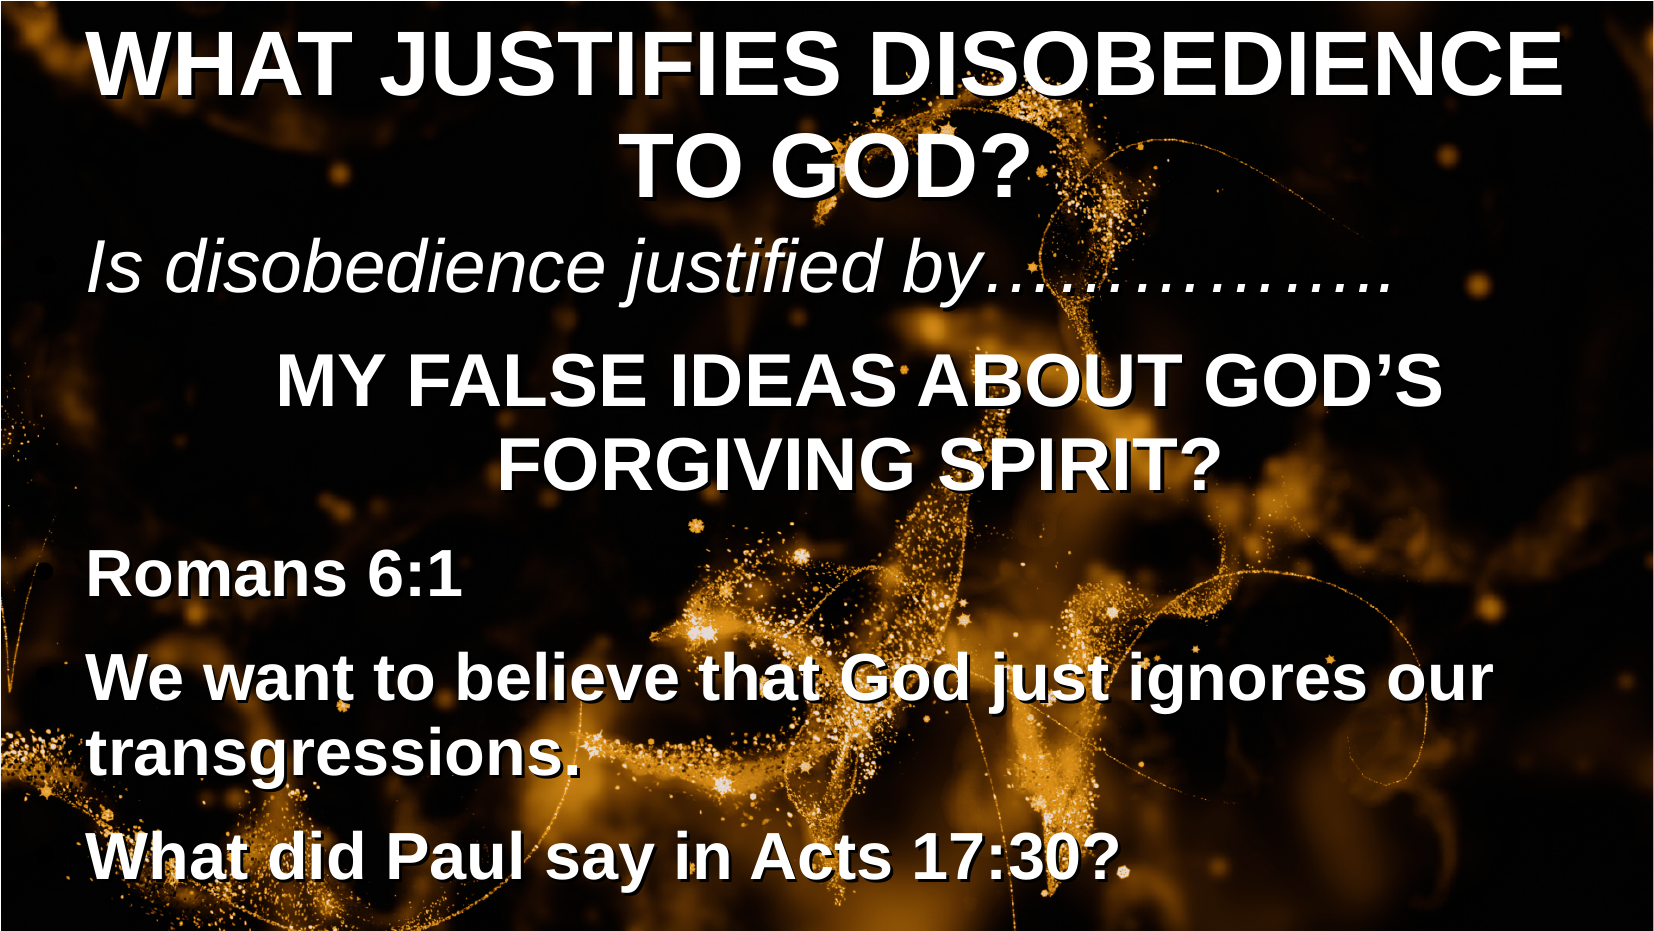

# WHAT JUSTIFIES DISOBEDIENCE TO GOD?
Is disobedience justified by……………..
MY FALSE IDEAS ABOUT GOD’S FORGIVING SPIRIT?
Romans 6:1
We want to believe that God just ignores our transgressions.
What did Paul say in Acts 17:30?